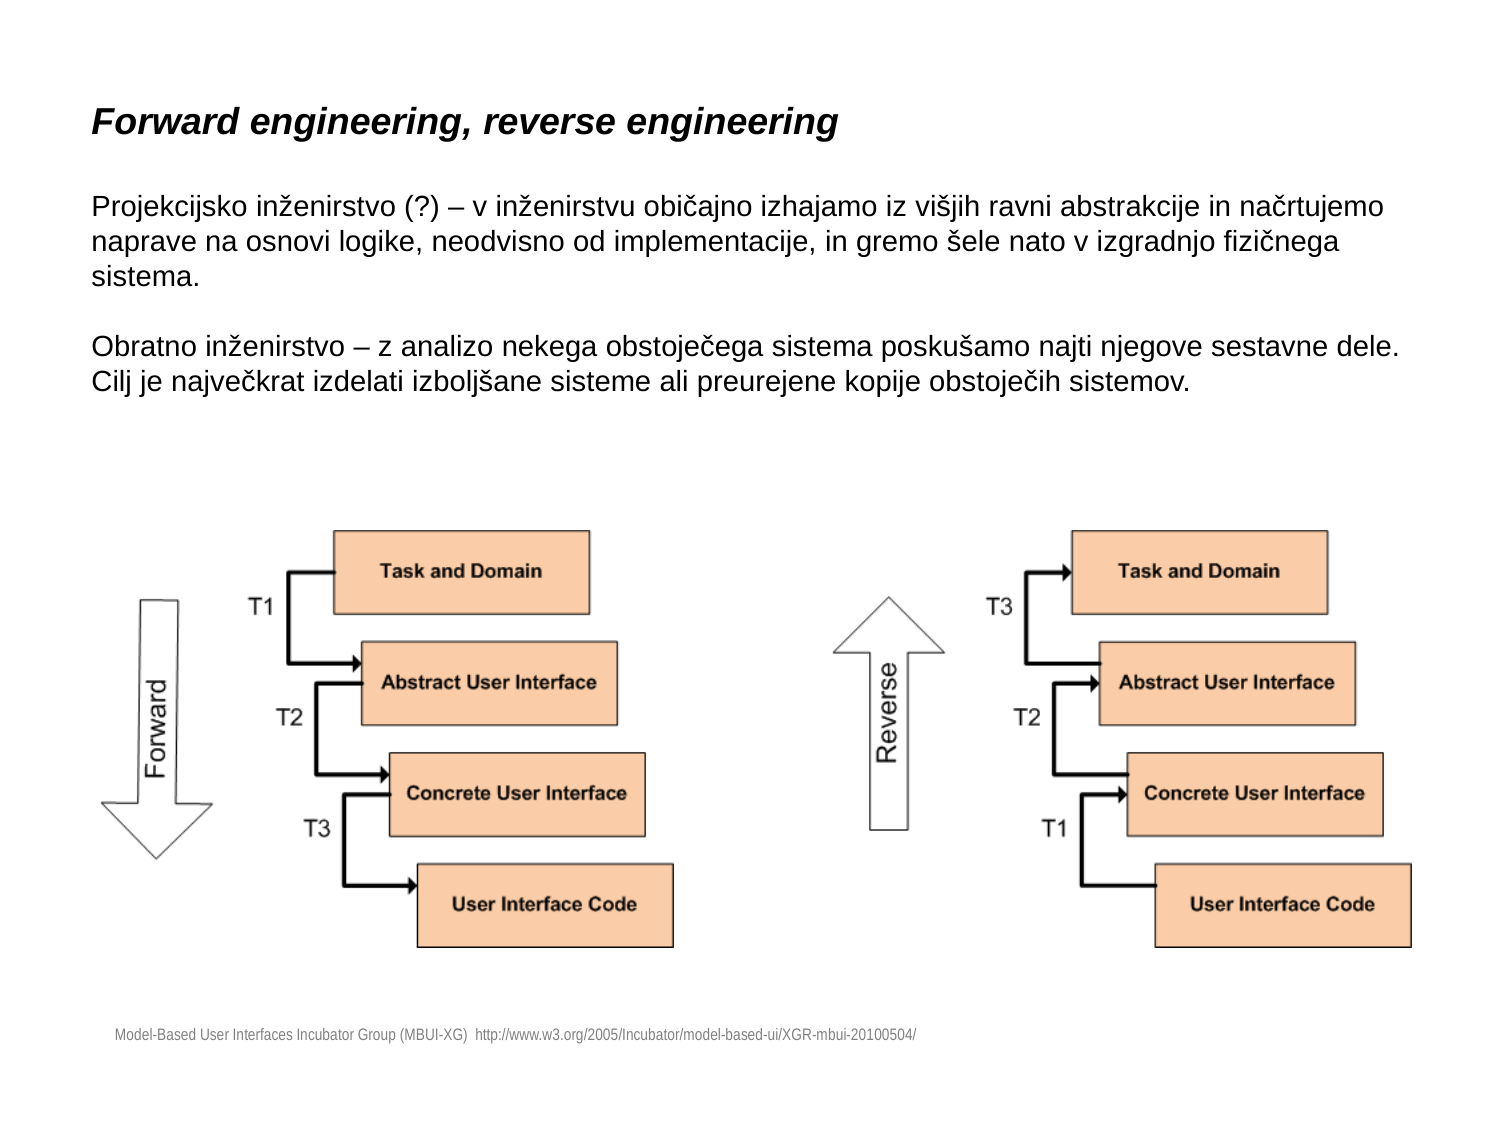

Forward engineering, reverse engineering
Projekcijsko inženirstvo (?) – v inženirstvu običajno izhajamo iz višjih ravni abstrakcije in načrtujemo naprave na osnovi logike, neodvisno od implementacije, in gremo šele nato v izgradnjo fizičnega sistema.
Obratno inženirstvo – z analizo nekega obstoječega sistema poskušamo najti njegove sestavne dele.
Cilj je največkrat izdelati izboljšane sisteme ali preurejene kopije obstoječih sistemov.
Model-Based User Interfaces Incubator Group (MBUI-XG) http://www.w3.org/2005/Incubator/model-based-ui/XGR-mbui-20100504/